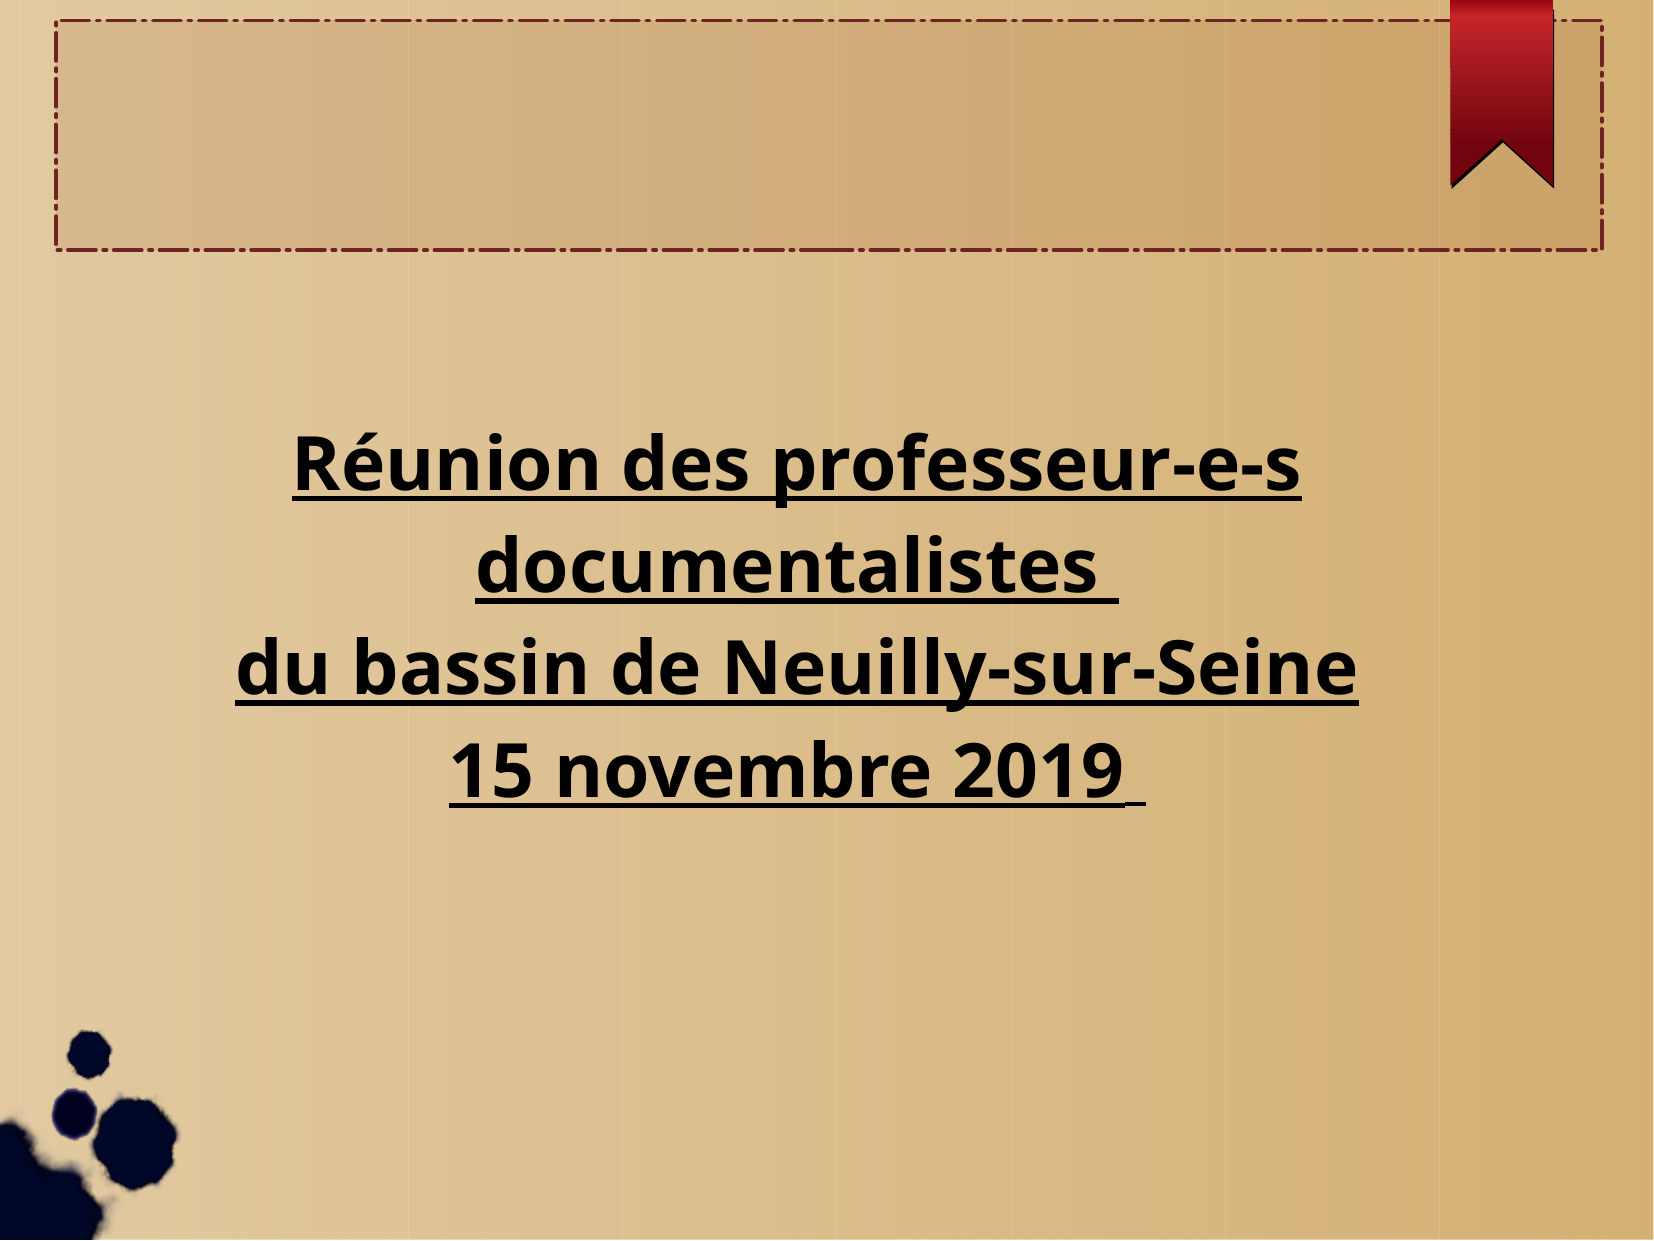

# Réunion des professeur-e-s documentalistes du bassin de Neuilly-sur-Seine 15 novembre 2019